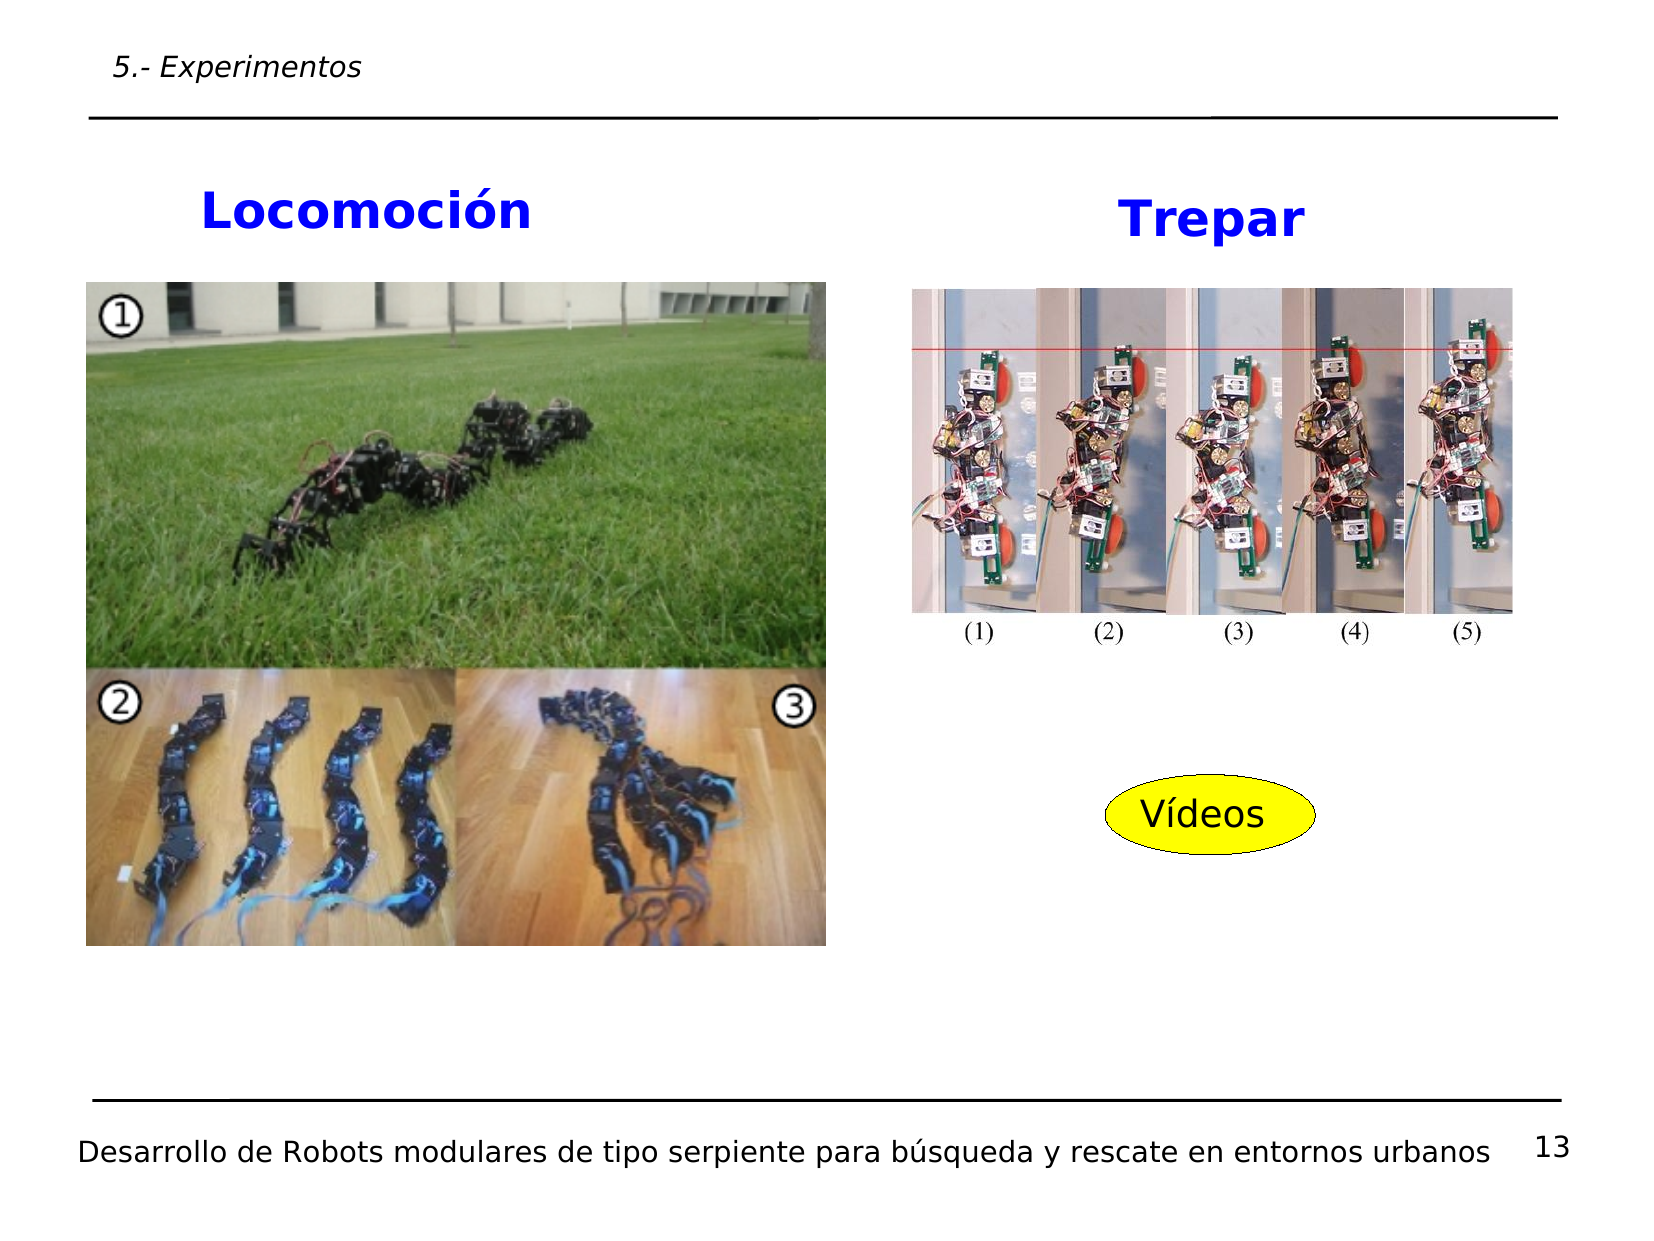

5.- Experimentos
Locomoción
Trepar
Vídeos
Desarrollo de Robots modulares de tipo serpiente para búsqueda y rescate en entornos urbanos
13